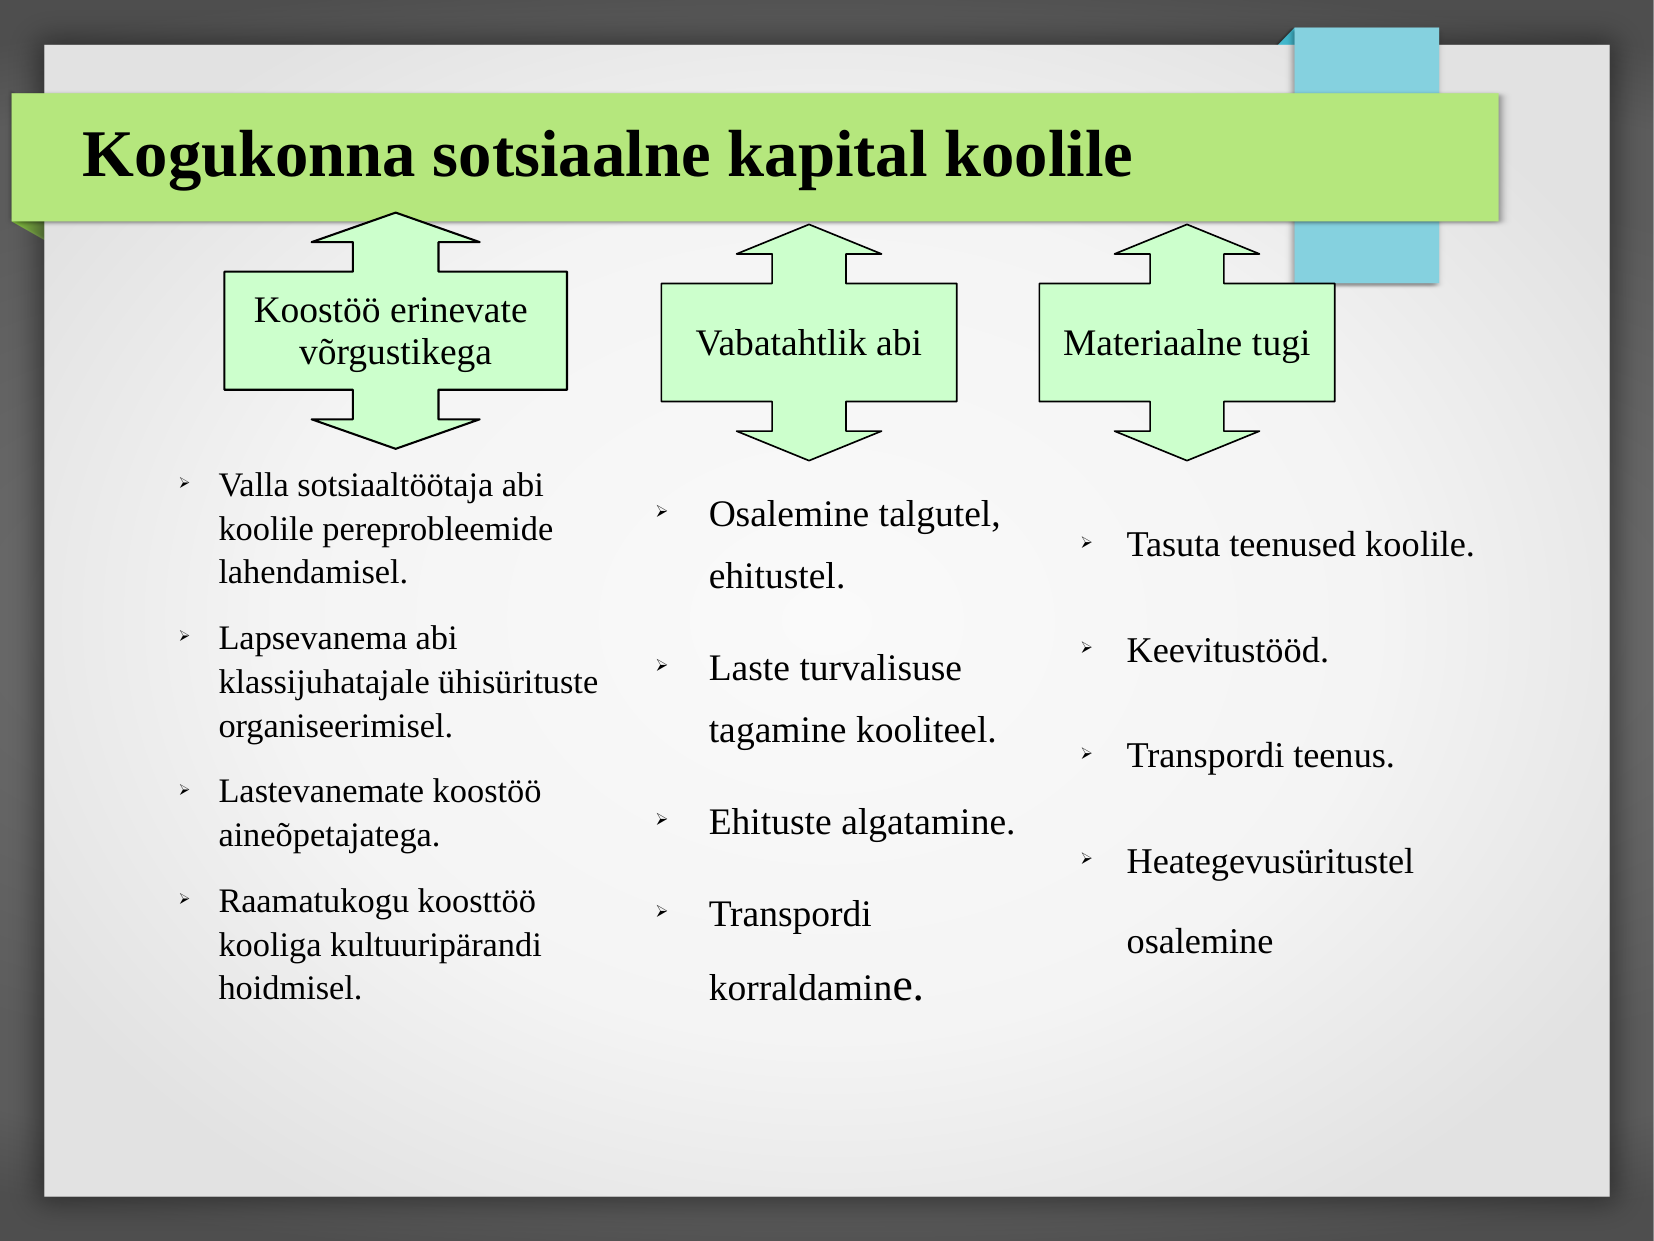

# Kogukonna sotsiaalne kapital koolile
Koostöö erinevate
võrgustikega
Vabatahtlik abi
Materiaalne tugi
Valla sotsiaaltöötaja abi koolile pereprobleemide lahendamisel.
Lapsevanema abi klassijuhatajale ühisürituste organiseerimisel.
Lastevanemate koostöö aineõpetajatega.
Raamatukogu koosttöö kooliga kultuuripärandi hoidmisel.
Osalemine talgutel, ehitustel.
Laste turvalisuse tagamine kooliteel.
Ehituste algatamine.
Transpordi korraldamine.
Tasuta teenused koolile.
Keevitustööd.
Transpordi teenus.
Heategevusüritustel osalemine